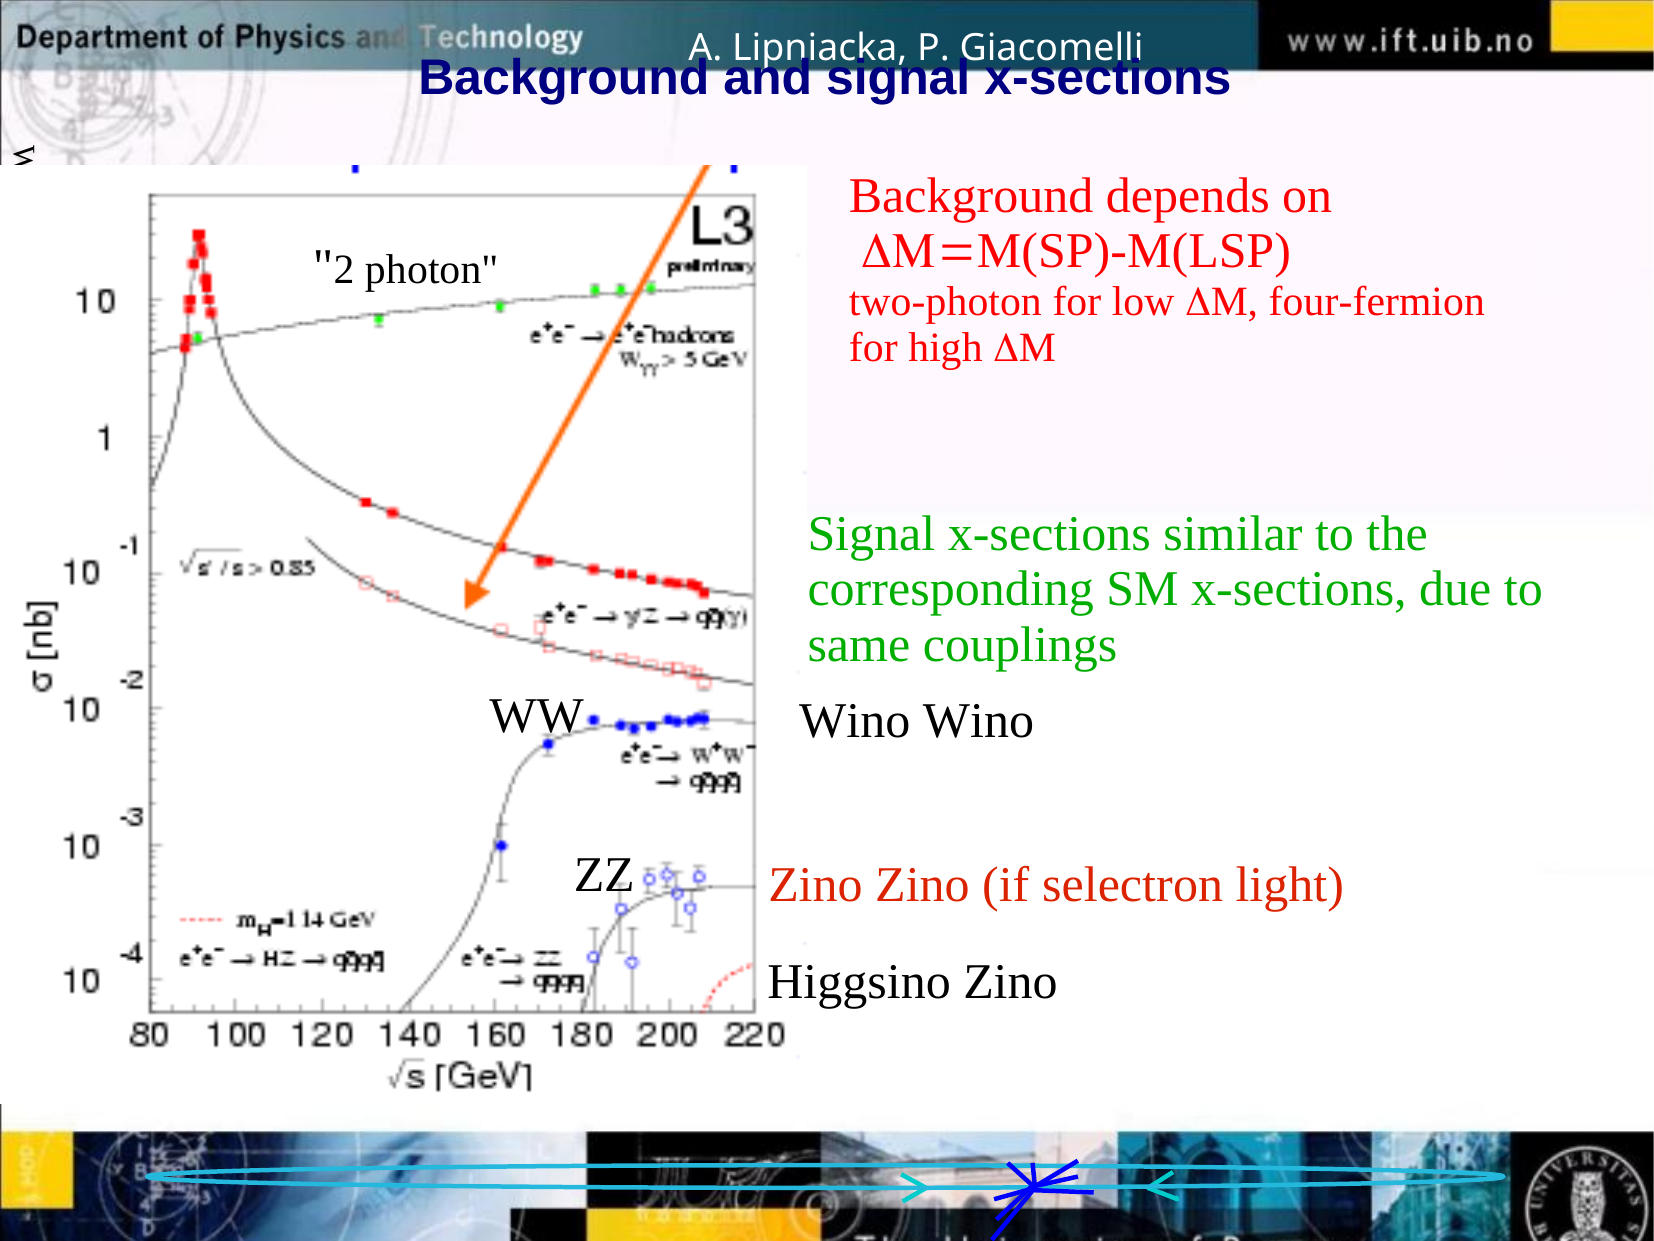

# Background and signal x-sections
Background depends on
 M(SP)-M(LSP)
two-photon for low M, four-fermion
for high M
"2 photon"
Signal x-sections similar to the
corresponding SM x-sections, due to
same couplings
WW
Wino Wino
ZZ
Zino Zino (if selectron light)
Higgsino Zino